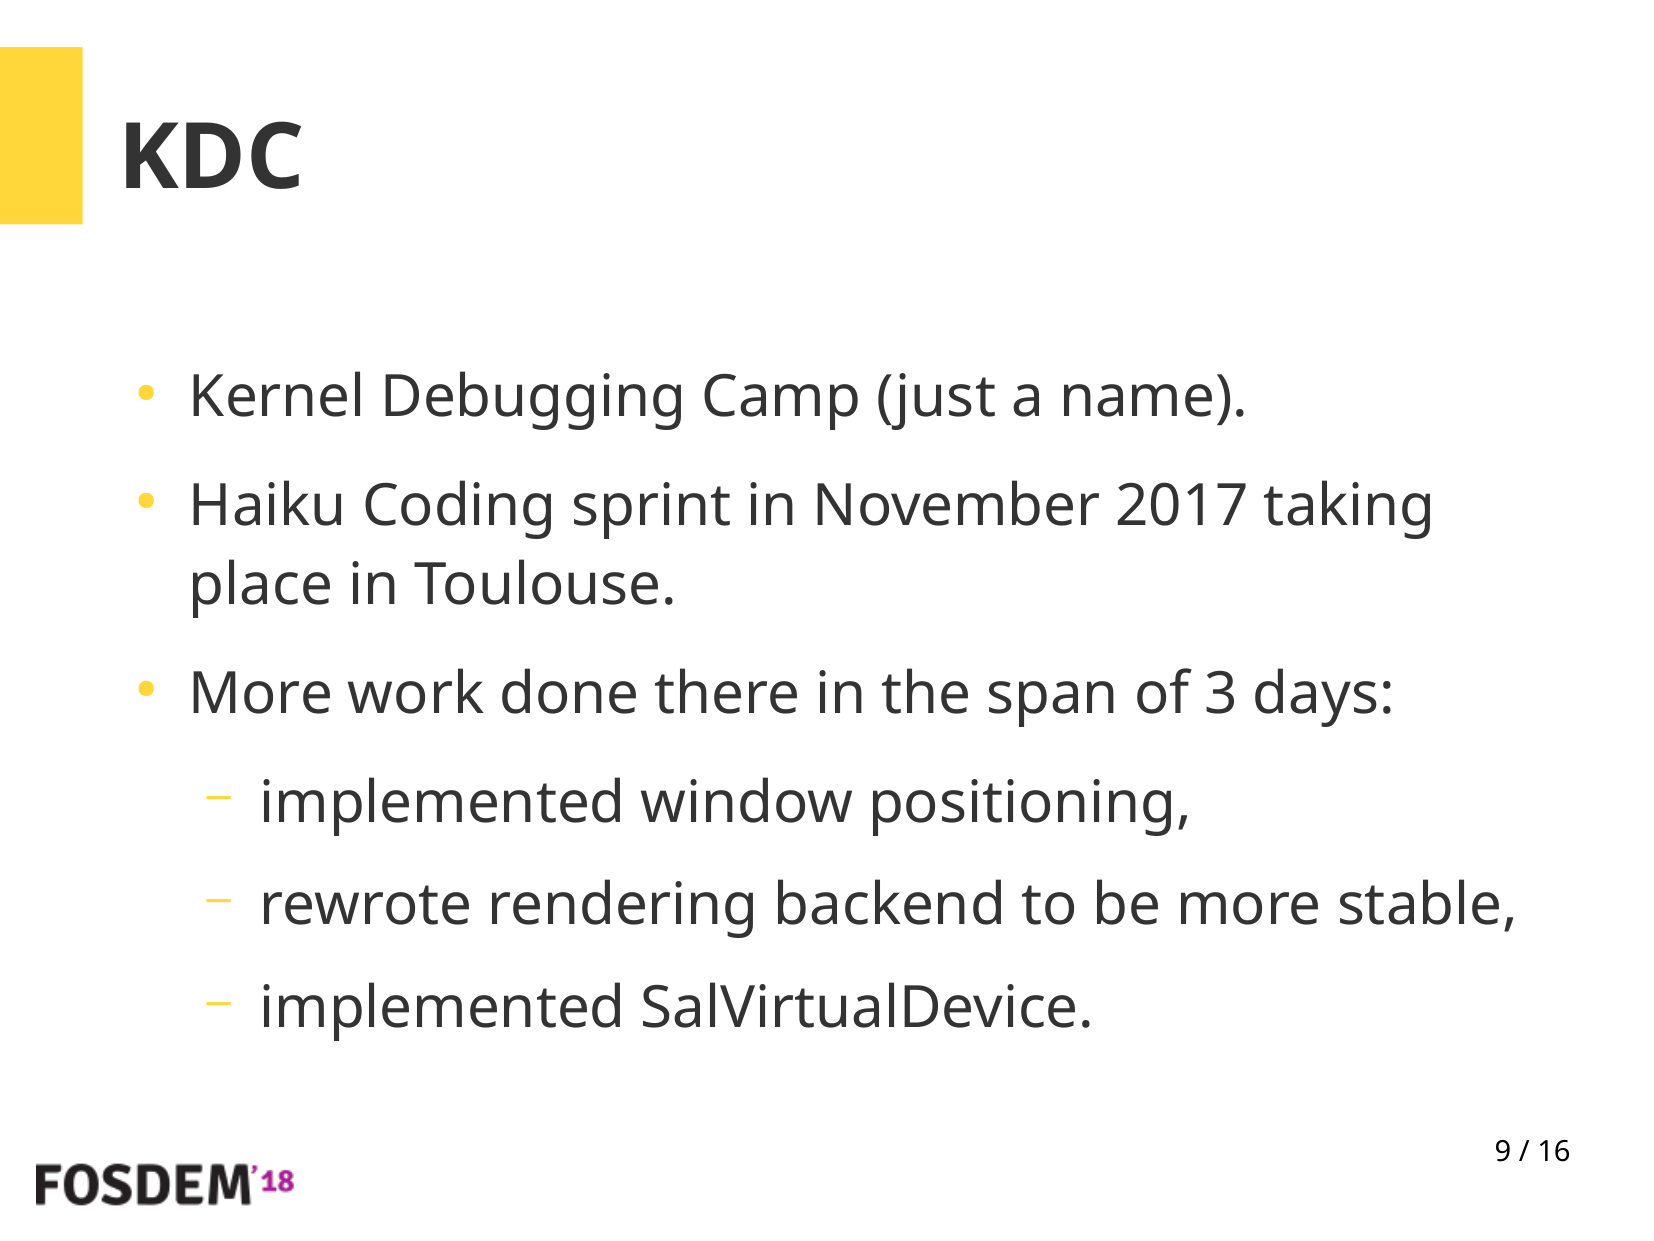

# KDC
Kernel Debugging Camp (just a name).
Haiku Coding sprint in November 2017 taking place in Toulouse.
More work done there in the span of 3 days:
implemented window positioning,
rewrote rendering backend to be more stable,
implemented SalVirtualDevice.
9